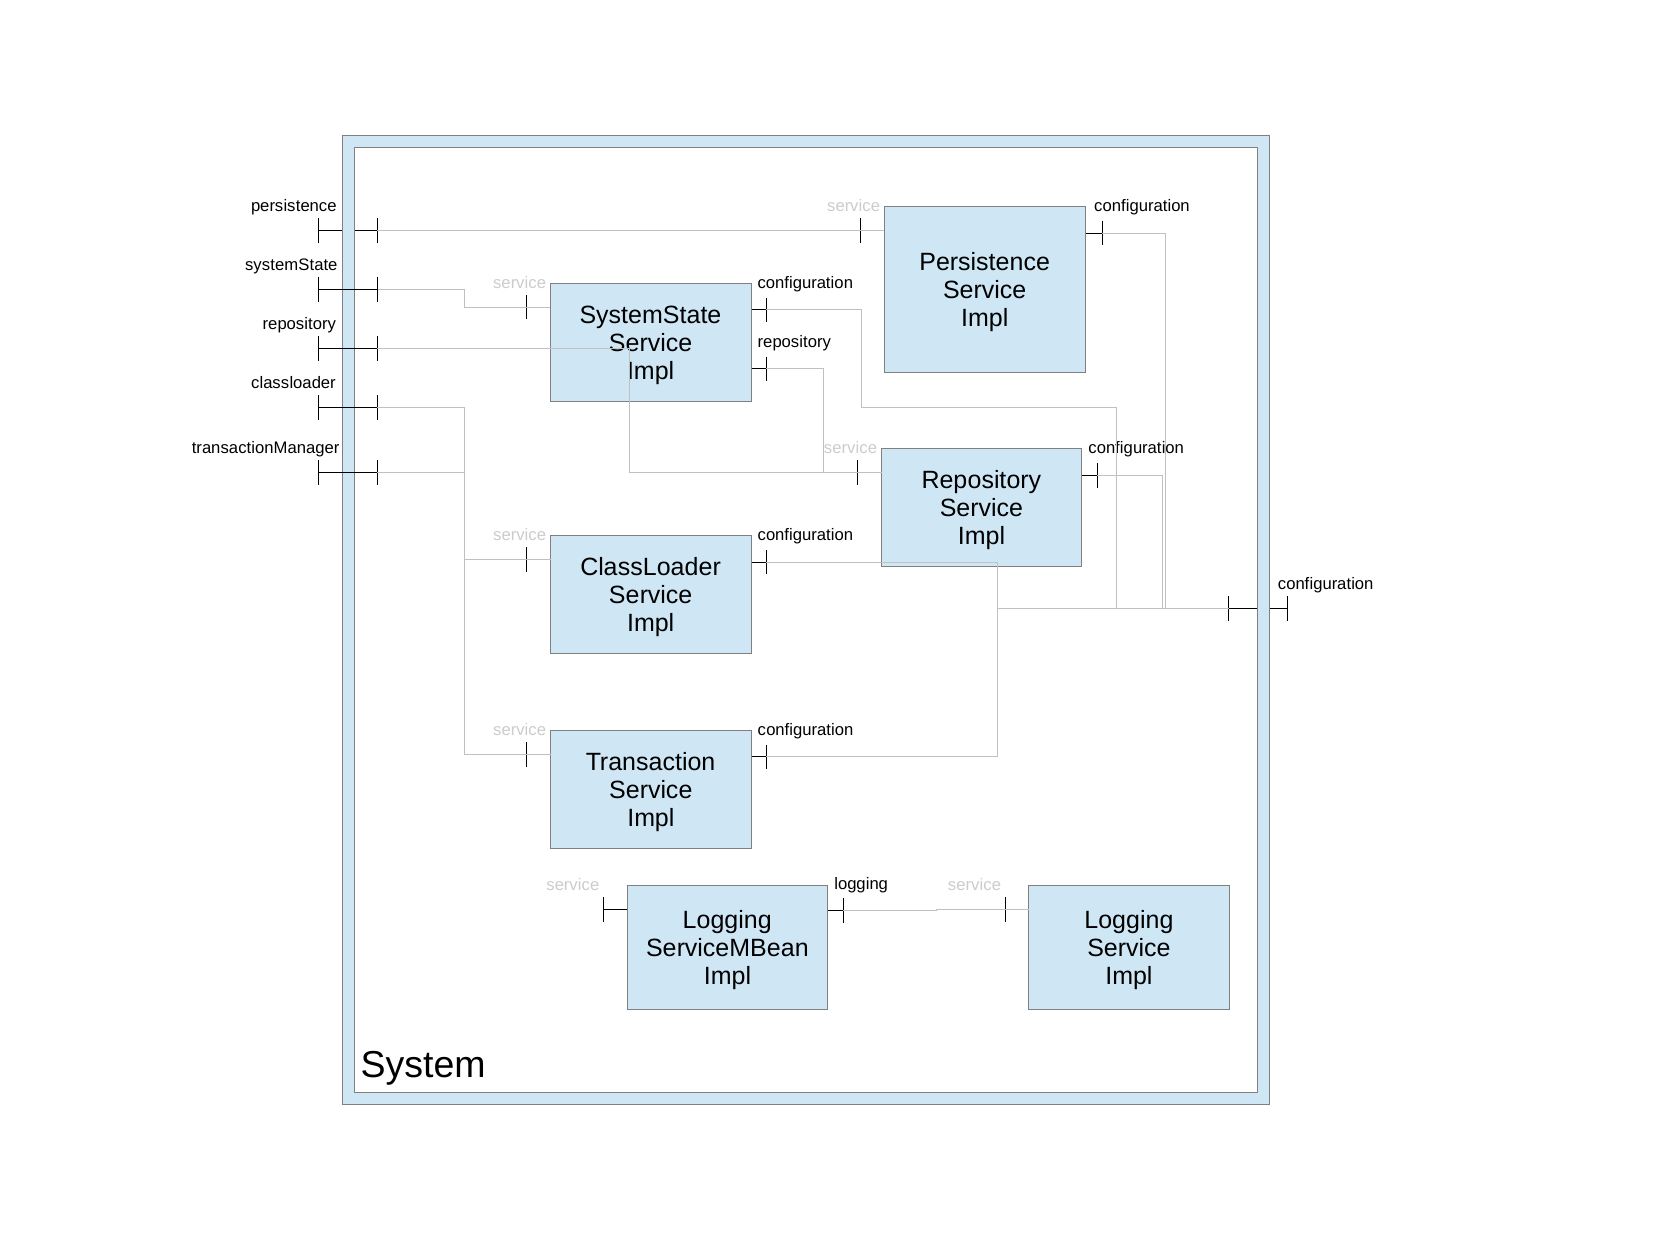

persistence
service
configuration
Persistence
Service
Impl
systemState
service
configuration
SystemState
Service
Impl
repository
repository
classloader
transactionManager
service
configuration
Repository
Service
Impl
service
configuration
ClassLoader
Service
Impl
configuration
service
configuration
Transaction
Service
Impl
logging
service
service
Logging
ServiceMBean
Impl
Logging
Service
Impl
System